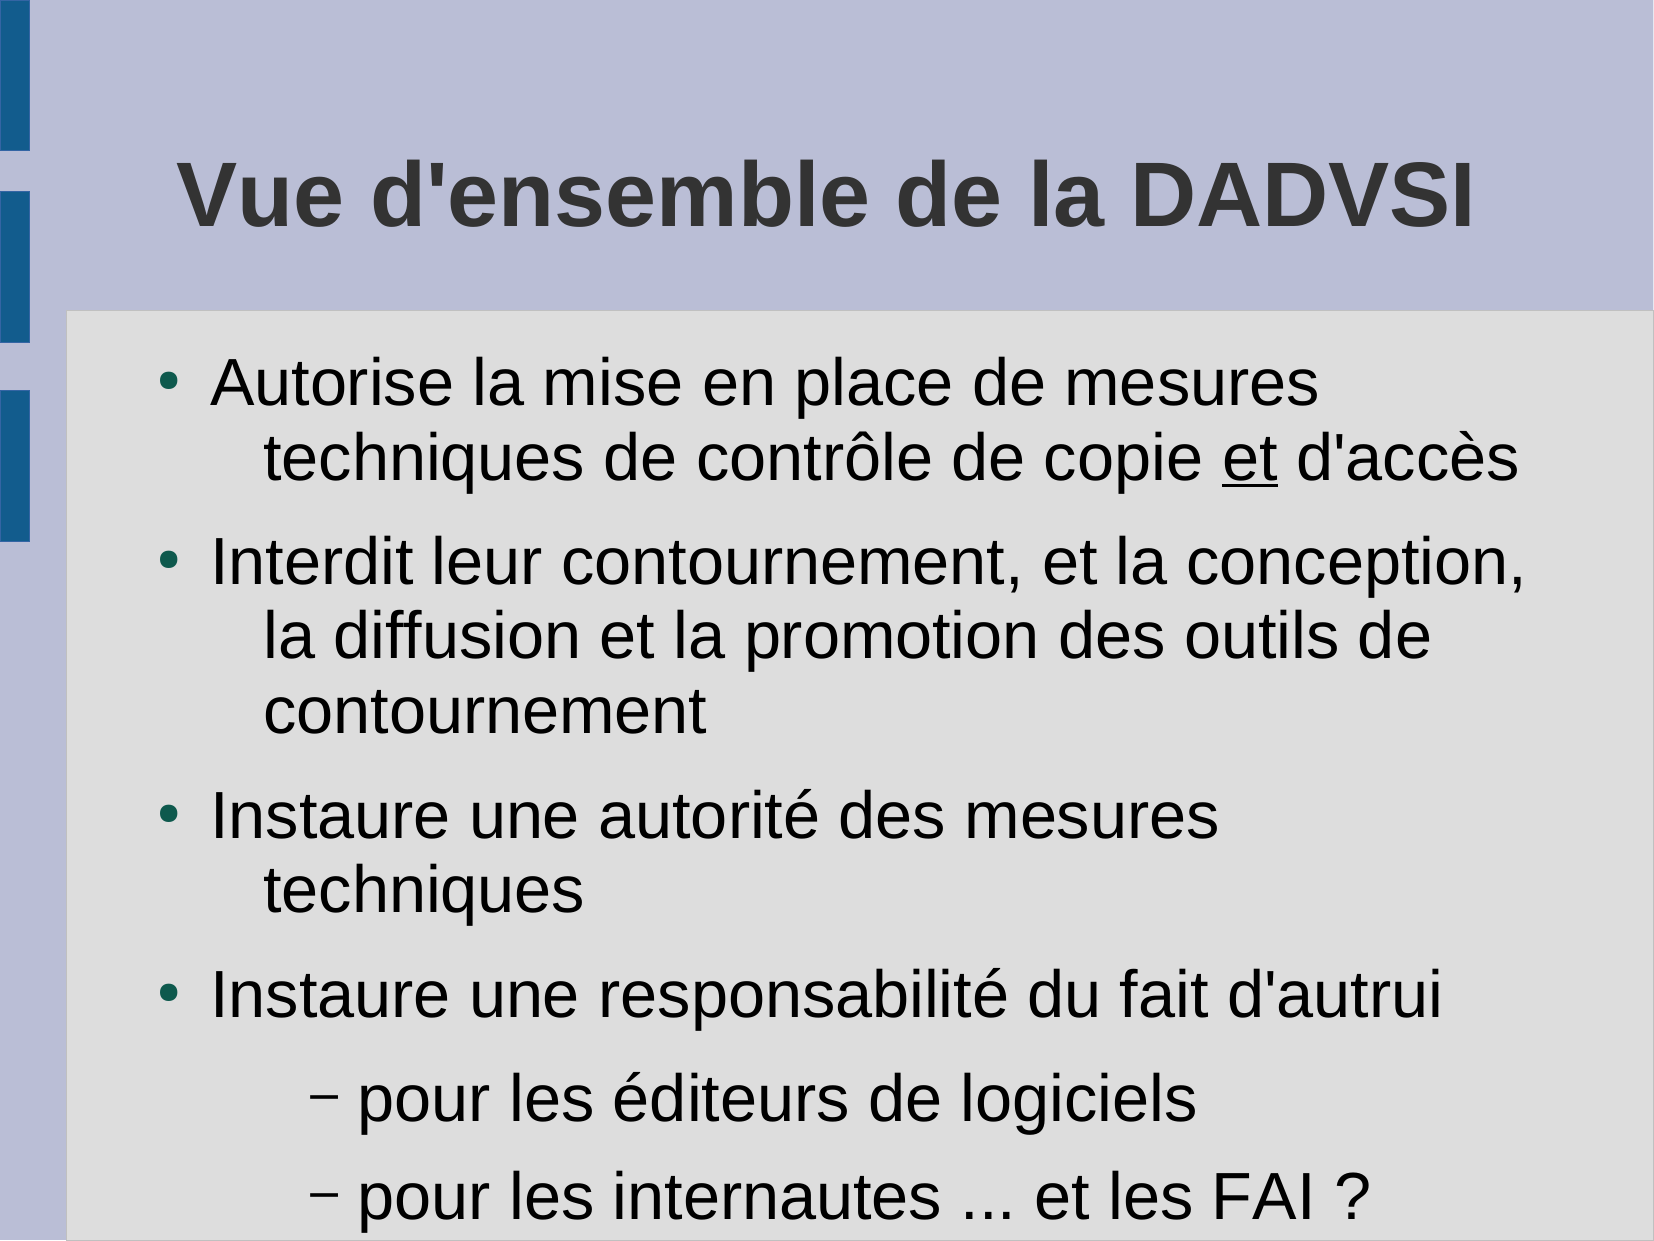

# Vue d'ensemble de la DADVSI
Autorise la mise en place de mesures techniques de contrôle de copie et d'accès
Interdit leur contournement, et la conception, la diffusion et la promotion des outils de contournement
Instaure une autorité des mesures techniques
Instaure une responsabilité du fait d'autrui
pour les éditeurs de logiciels
pour les internautes ... et les FAI ?